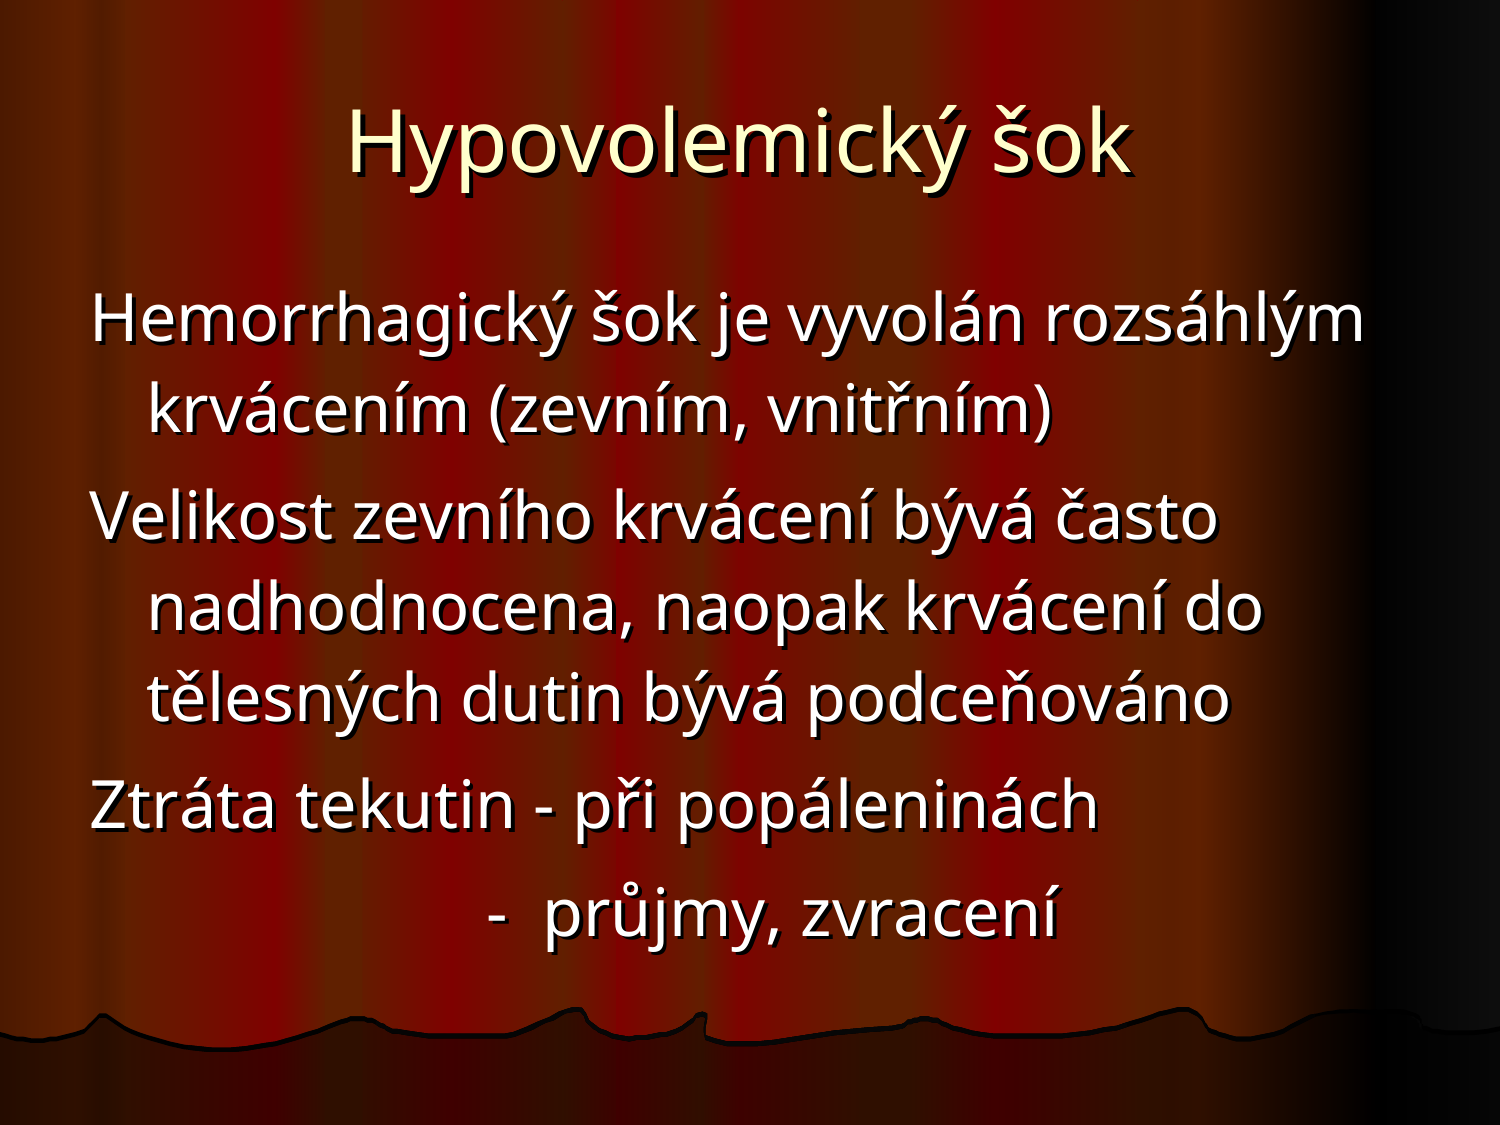

# Hypovolemický šok
Hemorrhagický šok je vyvolán rozsáhlým krvácením (zevním, vnitřním)
Velikost zevního krvácení bývá často nadhodnocena, naopak krvácení do tělesných dutin bývá podceňováno
Ztráta tekutin - při popáleninách
 - průjmy, zvracení